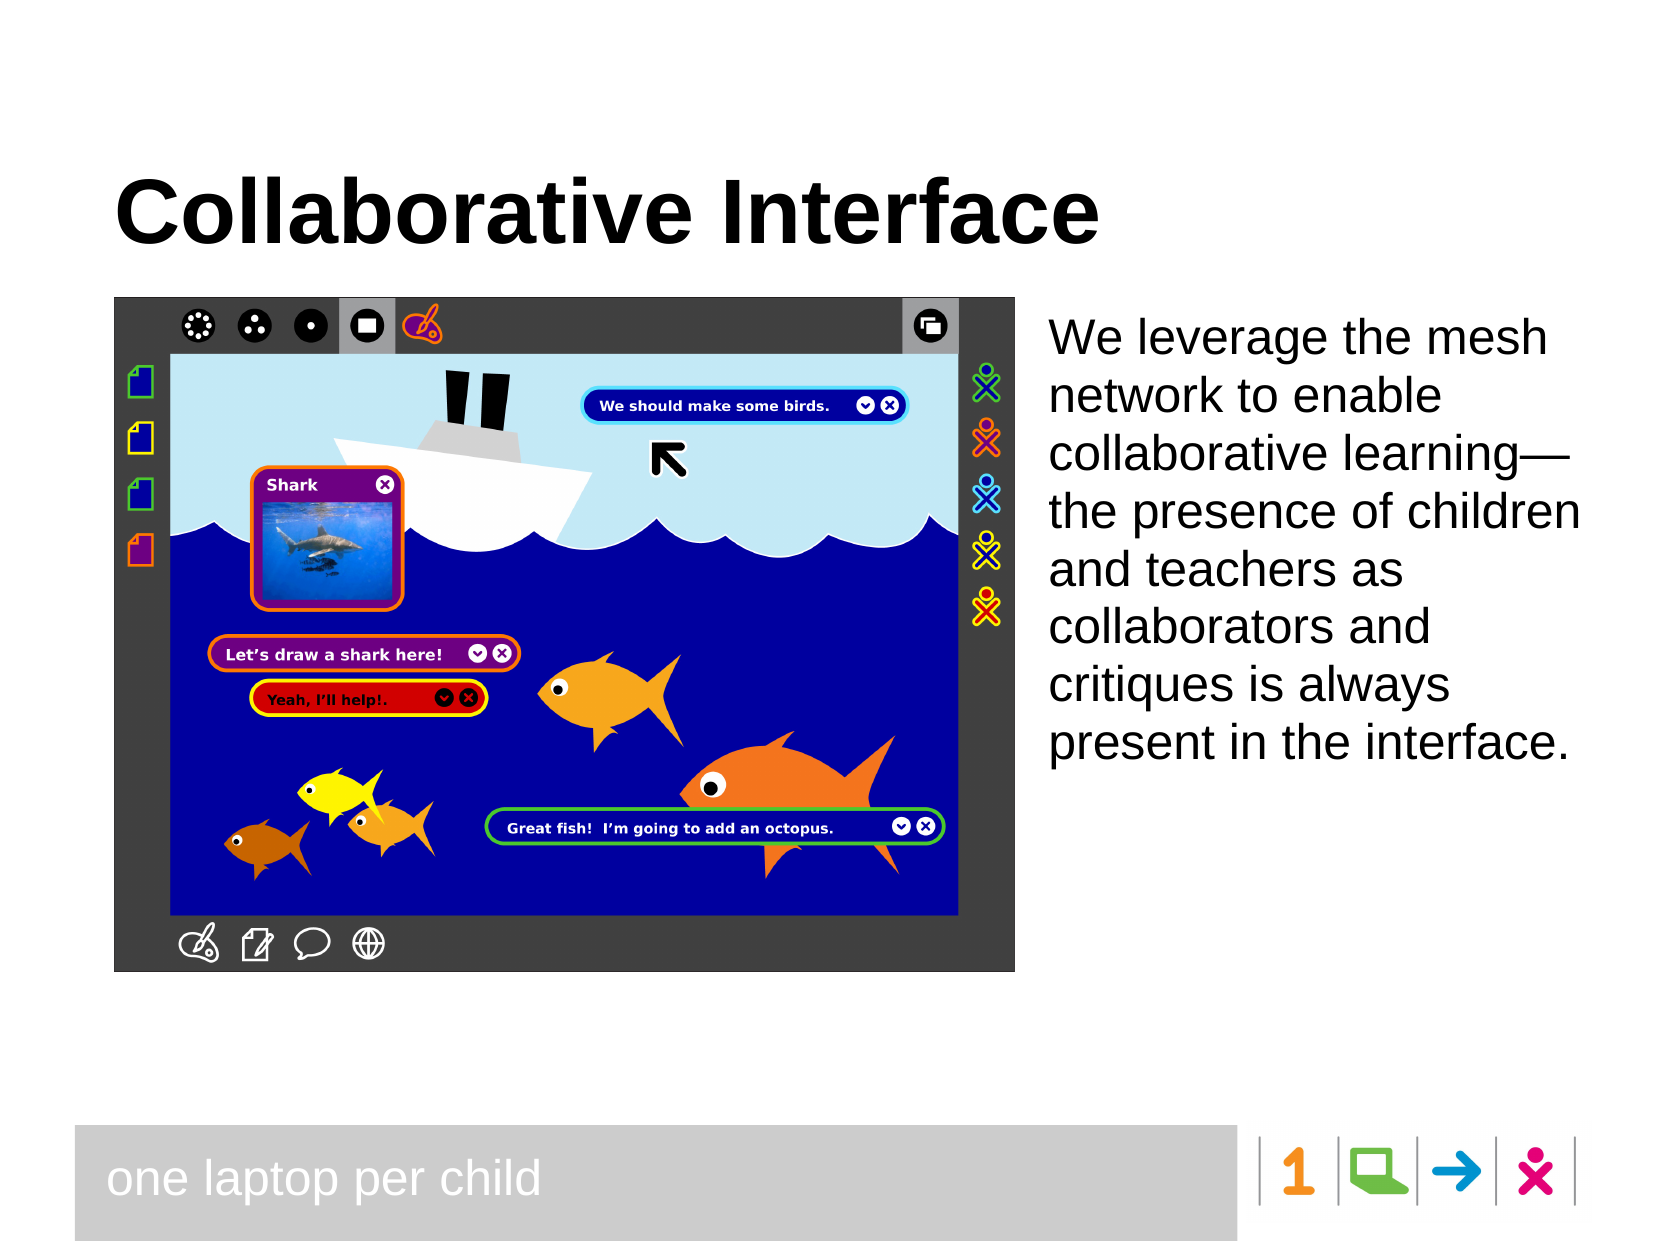

# Collaborative Interface
We leverage the mesh network to enable collaborative learning—the presence of children and teachers as collaborators and critiques is always present in the interface.